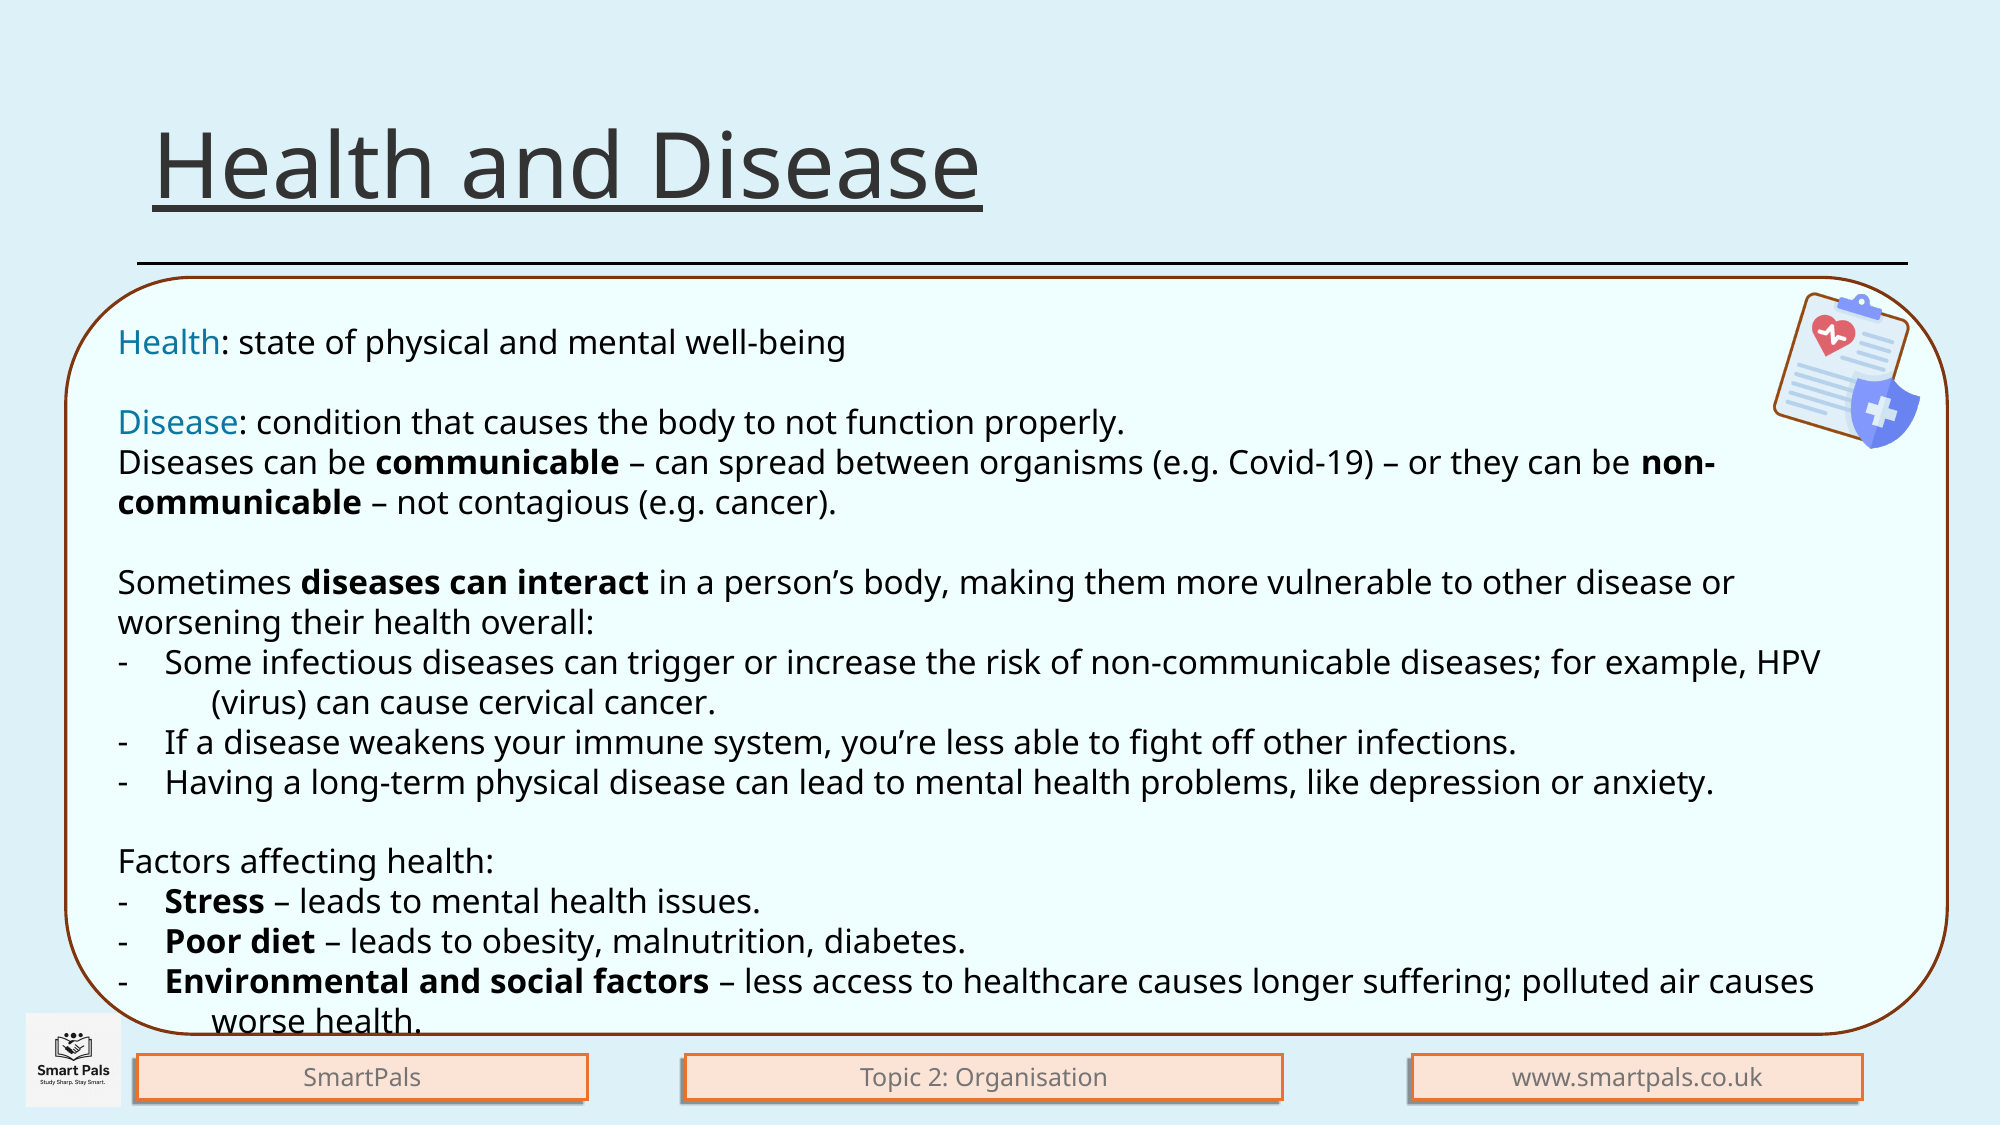

# Health and Disease
Health: state of physical and mental well-being
Disease: condition that causes the body to not function properly.
Diseases can be communicable – can spread between organisms (e.g. Covid-19) – or they can be non-communicable – not contagious (e.g. cancer).
Sometimes diseases can interact in a person’s body, making them more vulnerable to other disease or worsening their health overall:
Some infectious diseases can trigger or increase the risk of non-communicable diseases; for example, HPV (virus) can cause cervical cancer.
If a disease weakens your immune system, you’re less able to fight off other infections.
Having a long-term physical disease can lead to mental health problems, like depression or anxiety.
Factors affecting health:
Stress – leads to mental health issues.
Poor diet – leads to obesity, malnutrition, diabetes.
Environmental and social factors – less access to healthcare causes longer suffering; polluted air causes worse health.